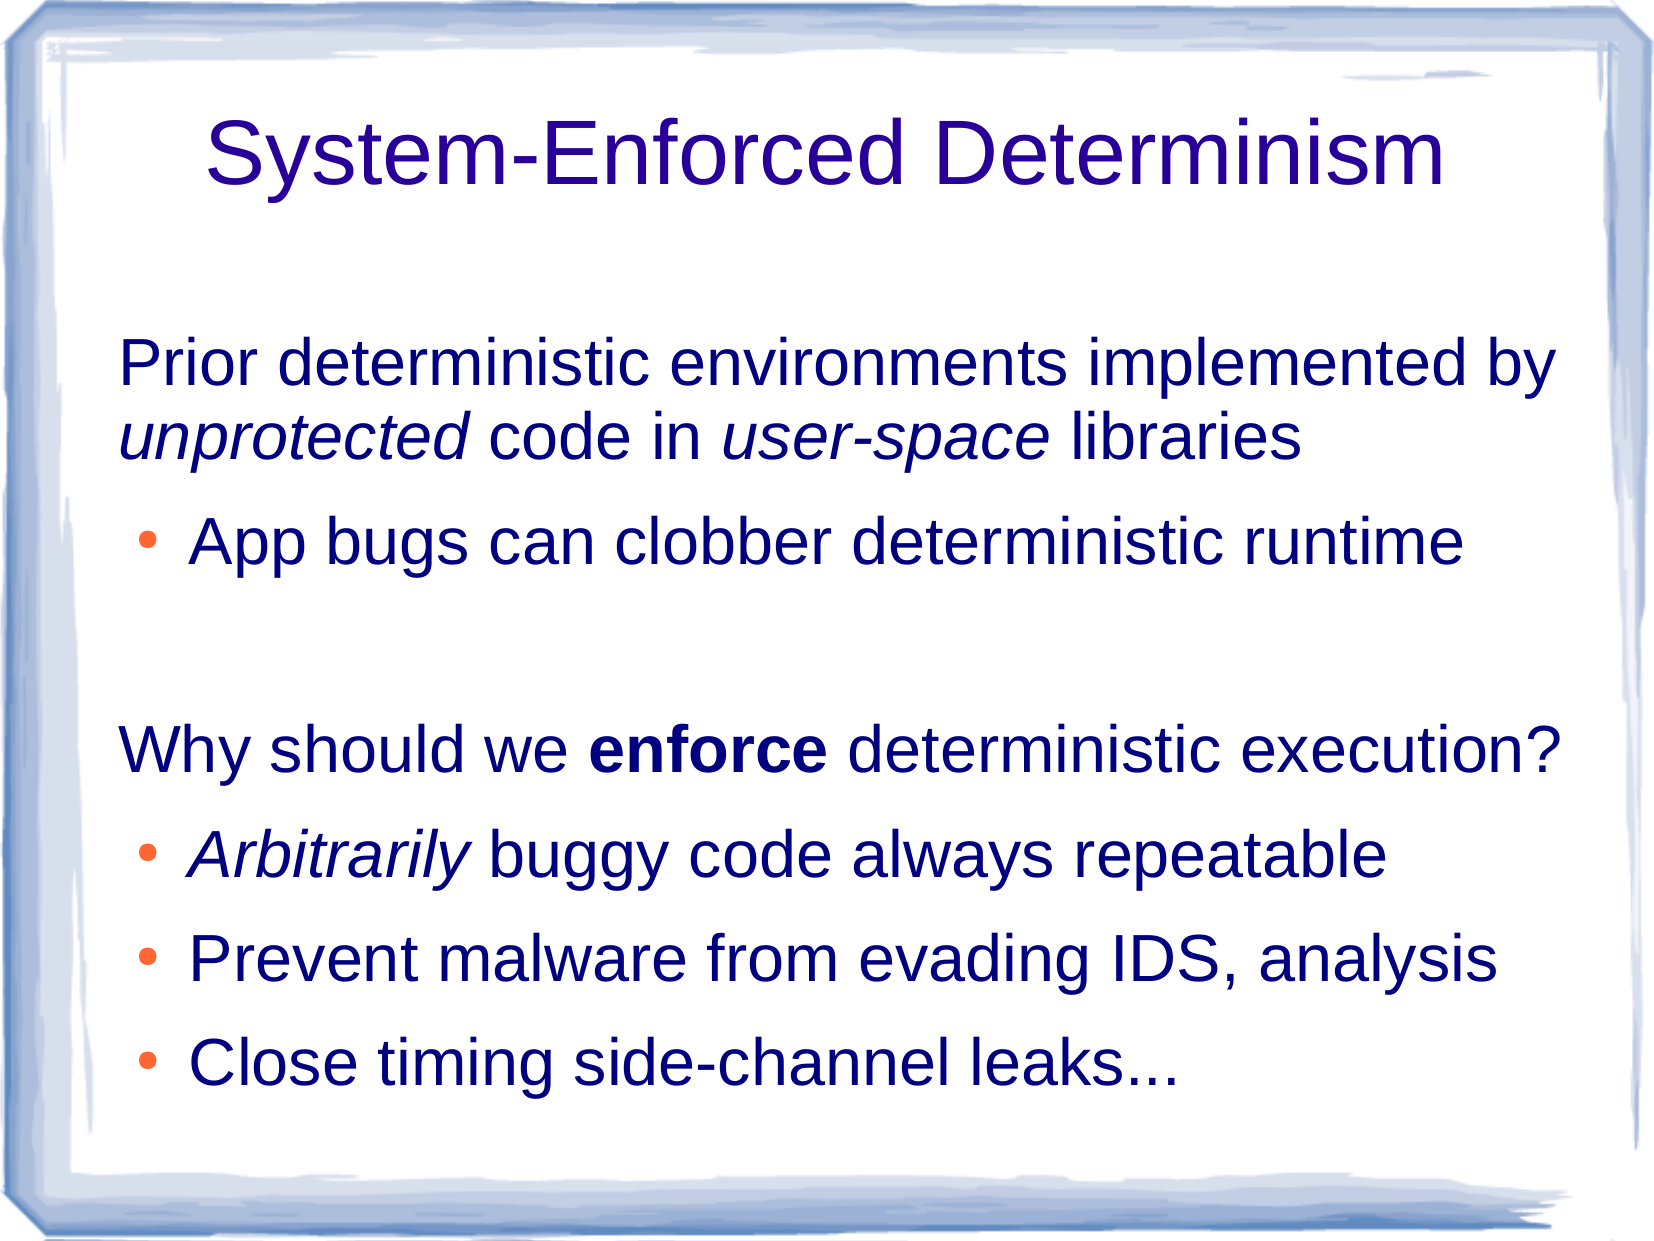

# System-Enforced Determinism
Prior deterministic environments implemented by unprotected code in user-space libraries
App bugs can clobber deterministic runtime
Why should we enforce deterministic execution?
Arbitrarily buggy code always repeatable
Prevent malware from evading IDS, analysis
Close timing side-channel leaks...